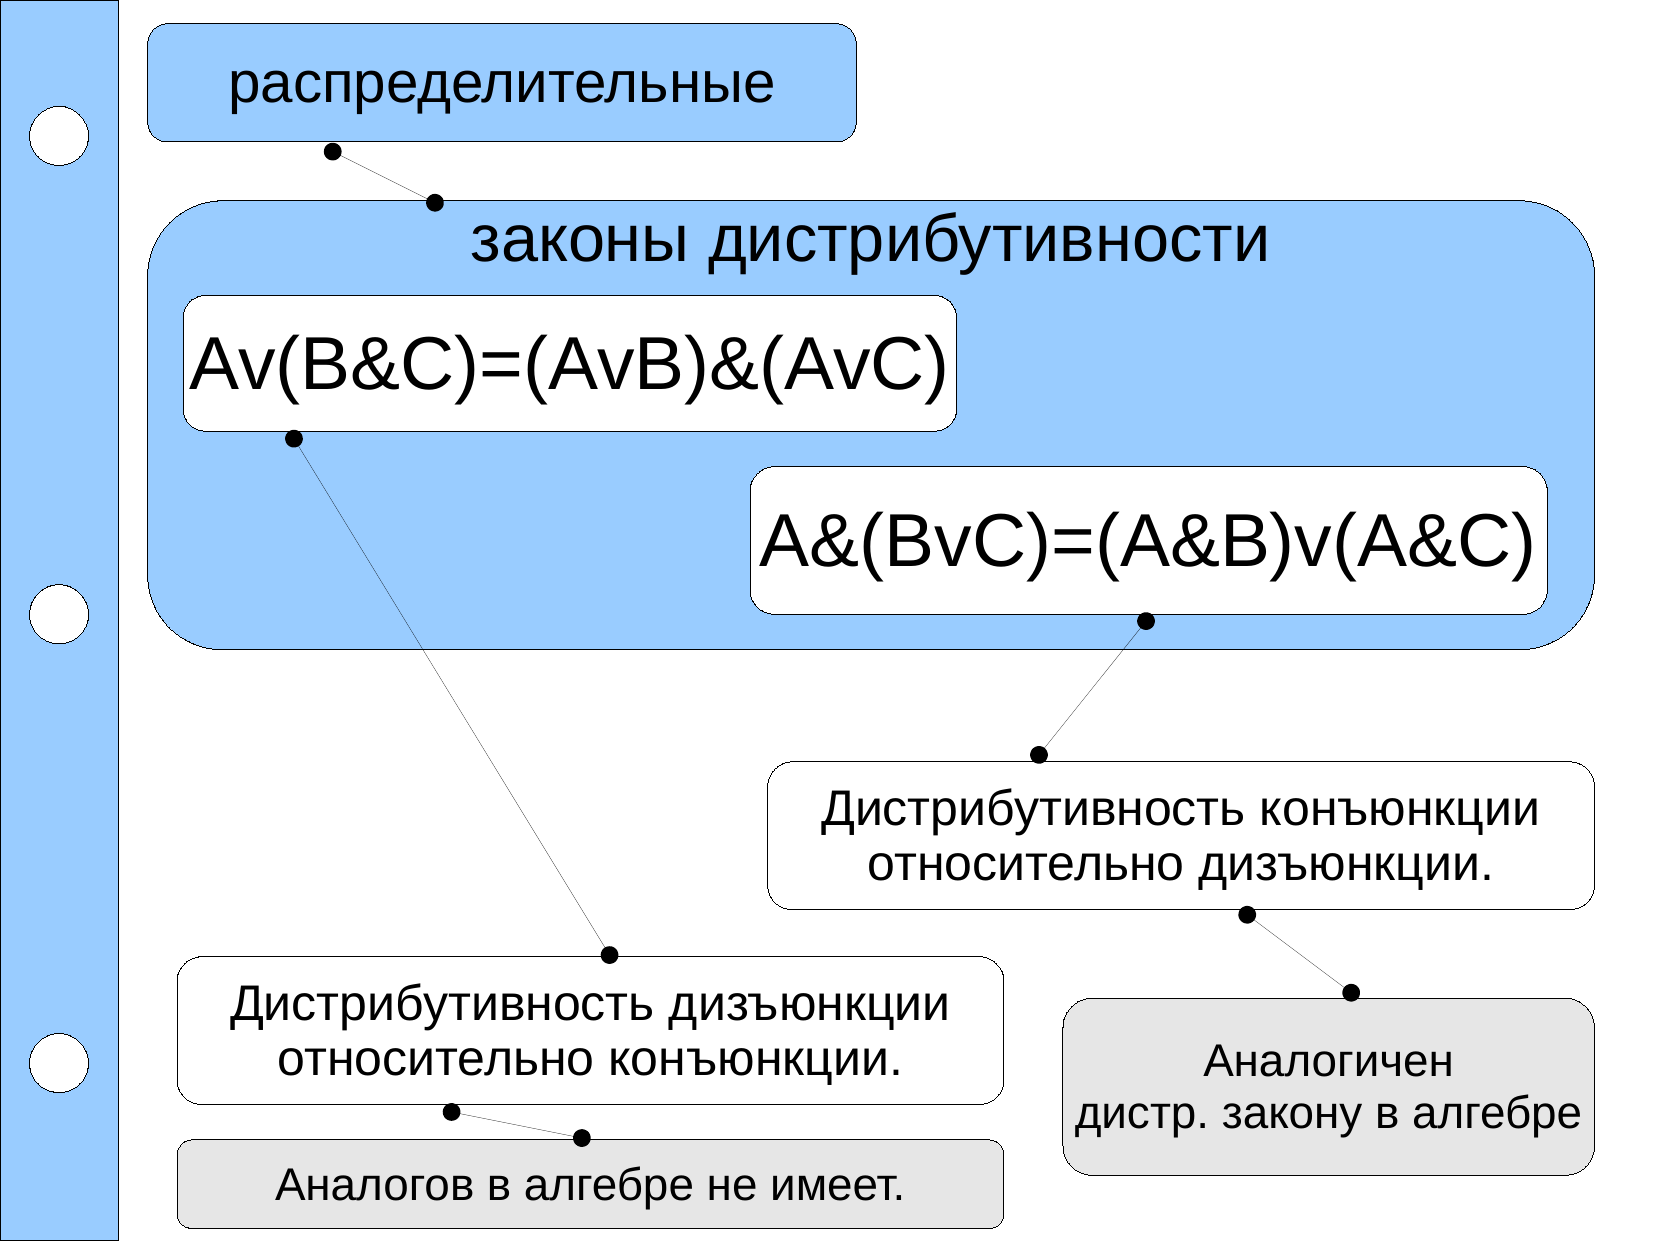

распределительные
законы дистрибутивности
Av(B&C)=(AvB)&(AvC)
A&(BvC)=(A&B)v(A&C)
Дистрибутивность конъюнкции
относительно дизъюнкции.
Дистрибутивность дизъюнкции
относительно конъюнкции.
Аналогичен
дистр. закону в алгебре
Аналогов в алгебре не имеет.